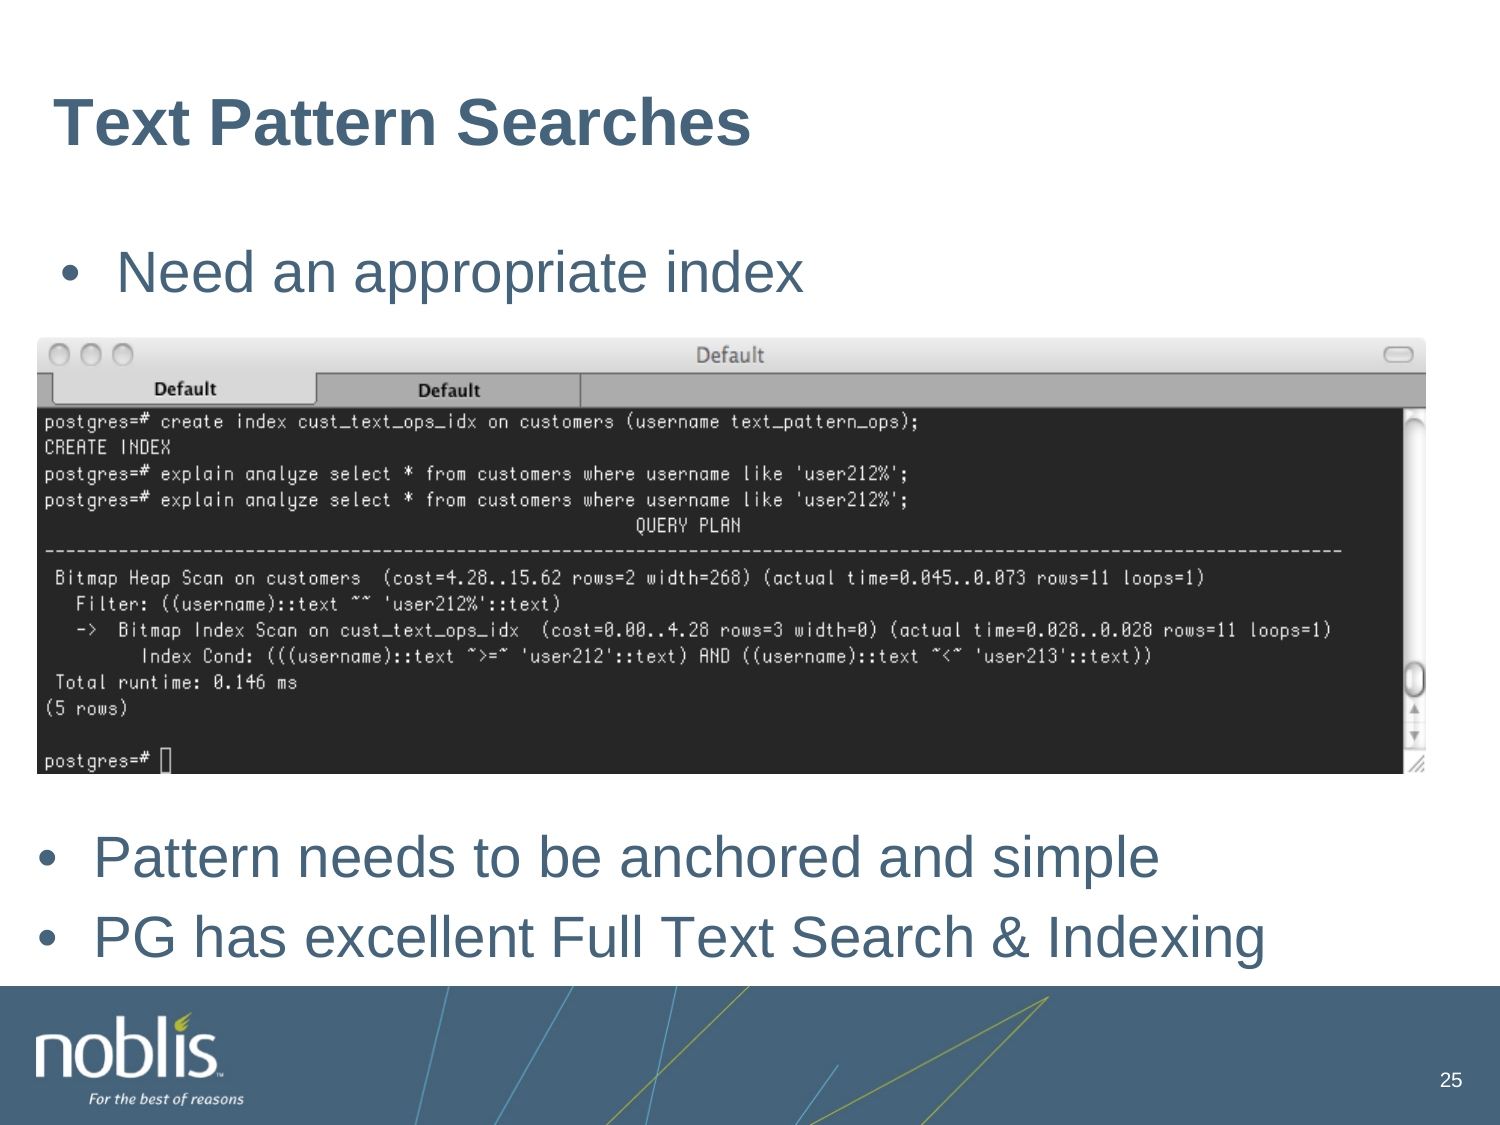

# Text Pattern Searches
Need an appropriate index
Pattern needs to be anchored and simple
PG has excellent Full Text Search & Indexing